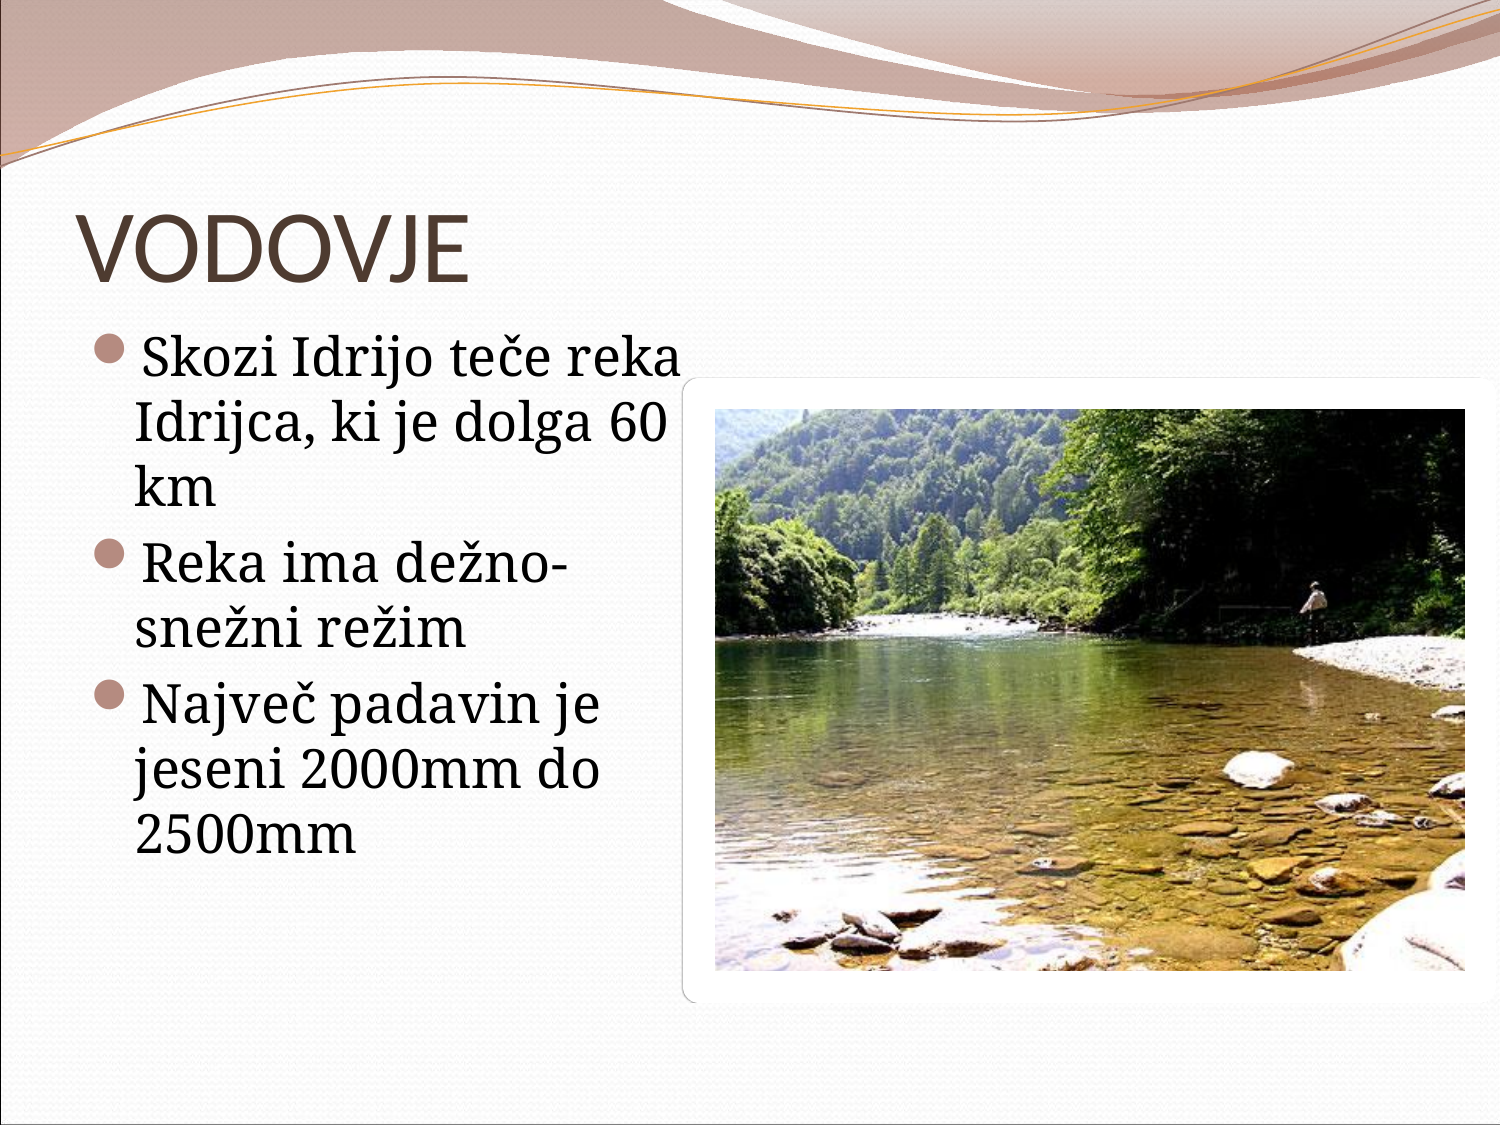

# VODOVJE
Skozi Idrijo teče reka Idrijca, ki je dolga 60 km
Reka ima dežno-snežni režim
Največ padavin je jeseni 2000mm do 2500mm